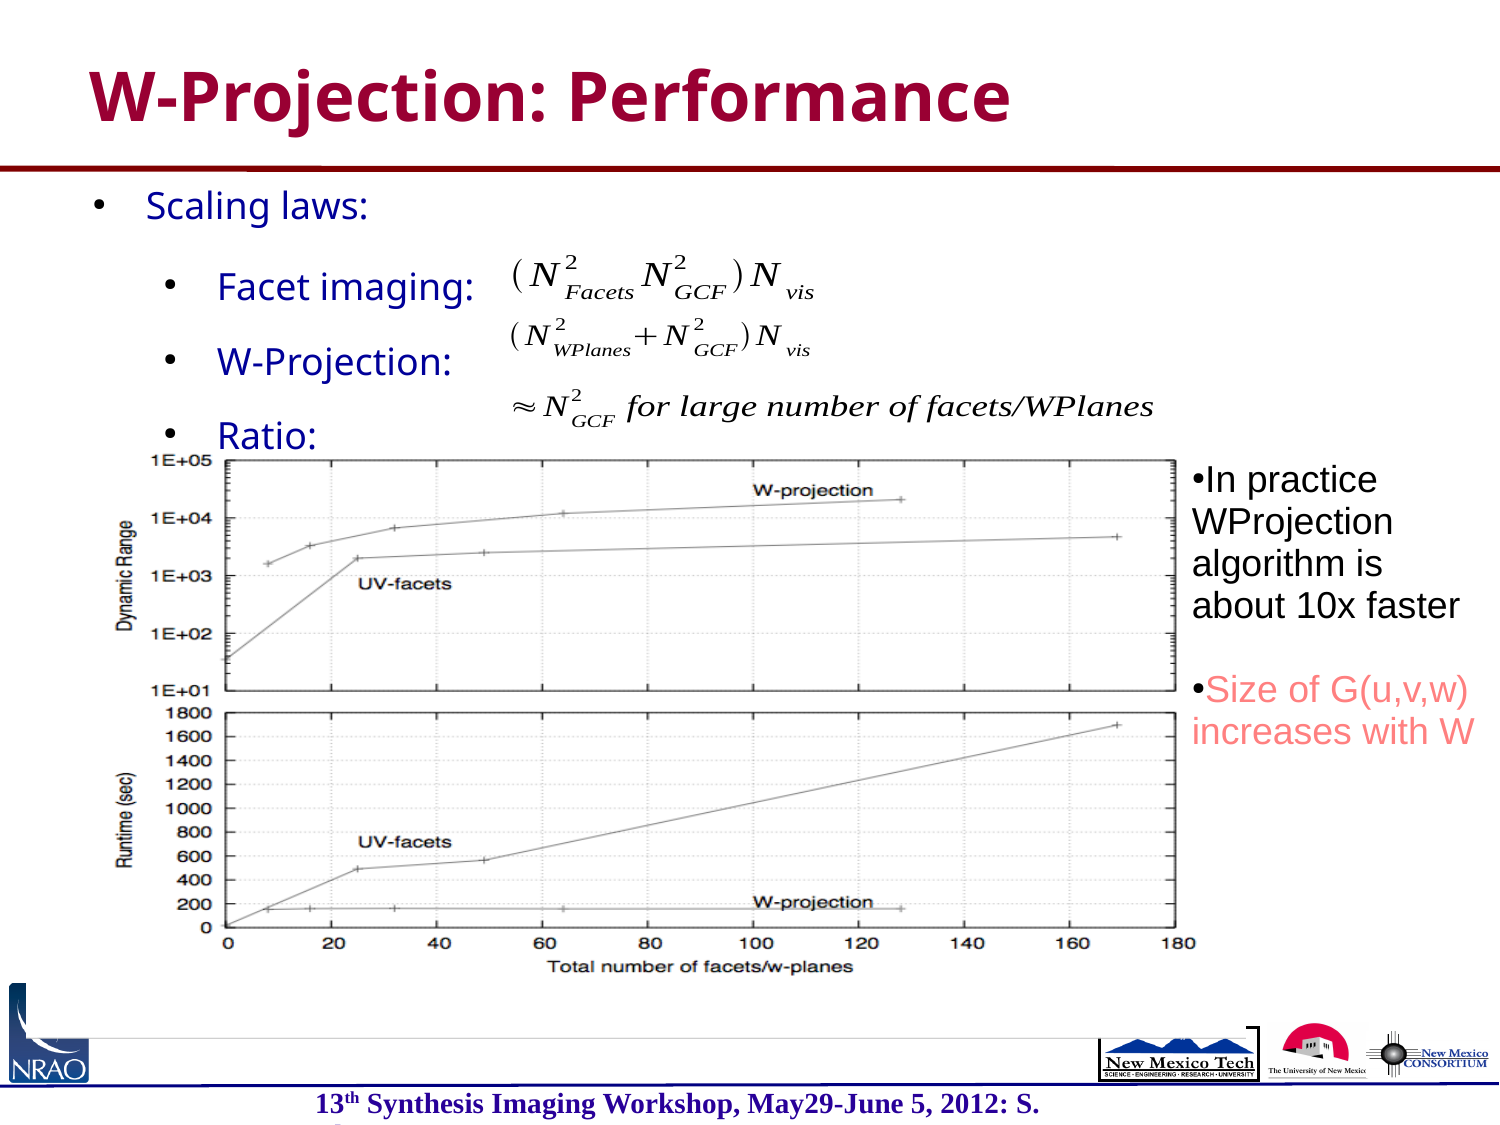

W-Projection: Performance
# Scaling laws:
Facet imaging:
W-Projection:
Ratio:
In practice WProjection algorithm is about 10x faster
Size of G(u,v,w) increases with W